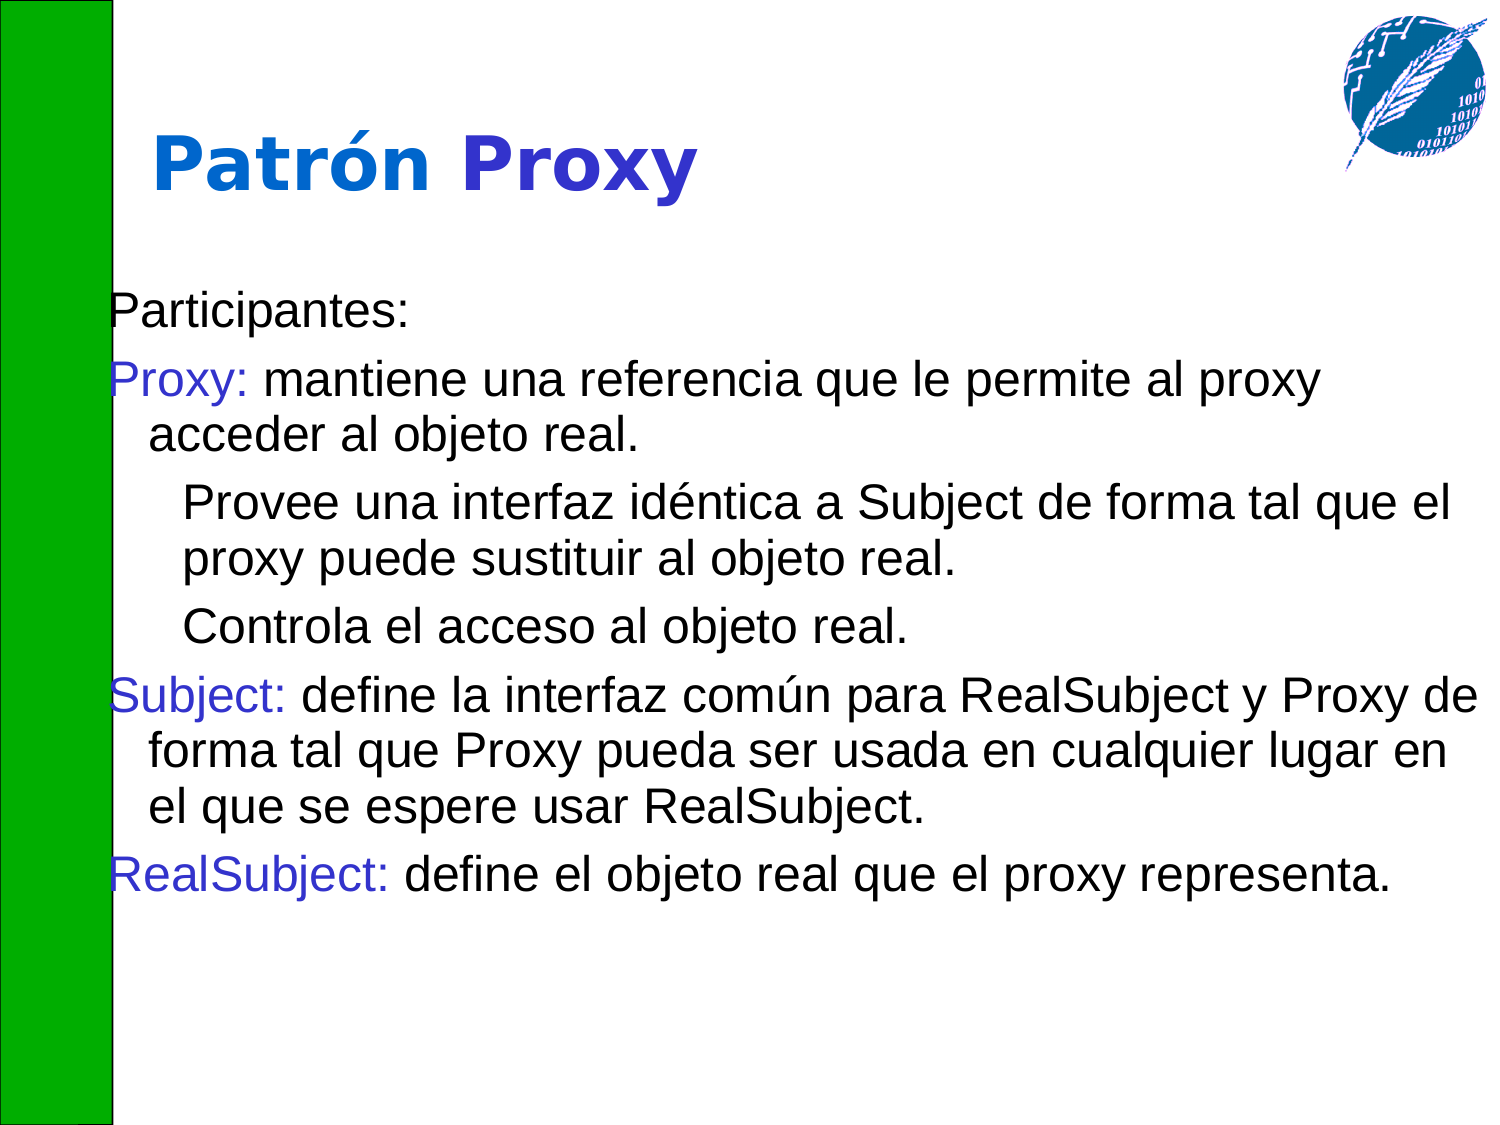

# Patrón Proxy
Participantes:
Proxy: mantiene una referencia que le permite al proxy acceder al objeto real.
Provee una interfaz idéntica a Subject de forma tal que el proxy puede sustituir al objeto real.
Controla el acceso al objeto real.
Subject: define la interfaz común para RealSubject y Proxy de forma tal que Proxy pueda ser usada en cualquier lugar en el que se espere usar RealSubject.
RealSubject: define el objeto real que el proxy representa.